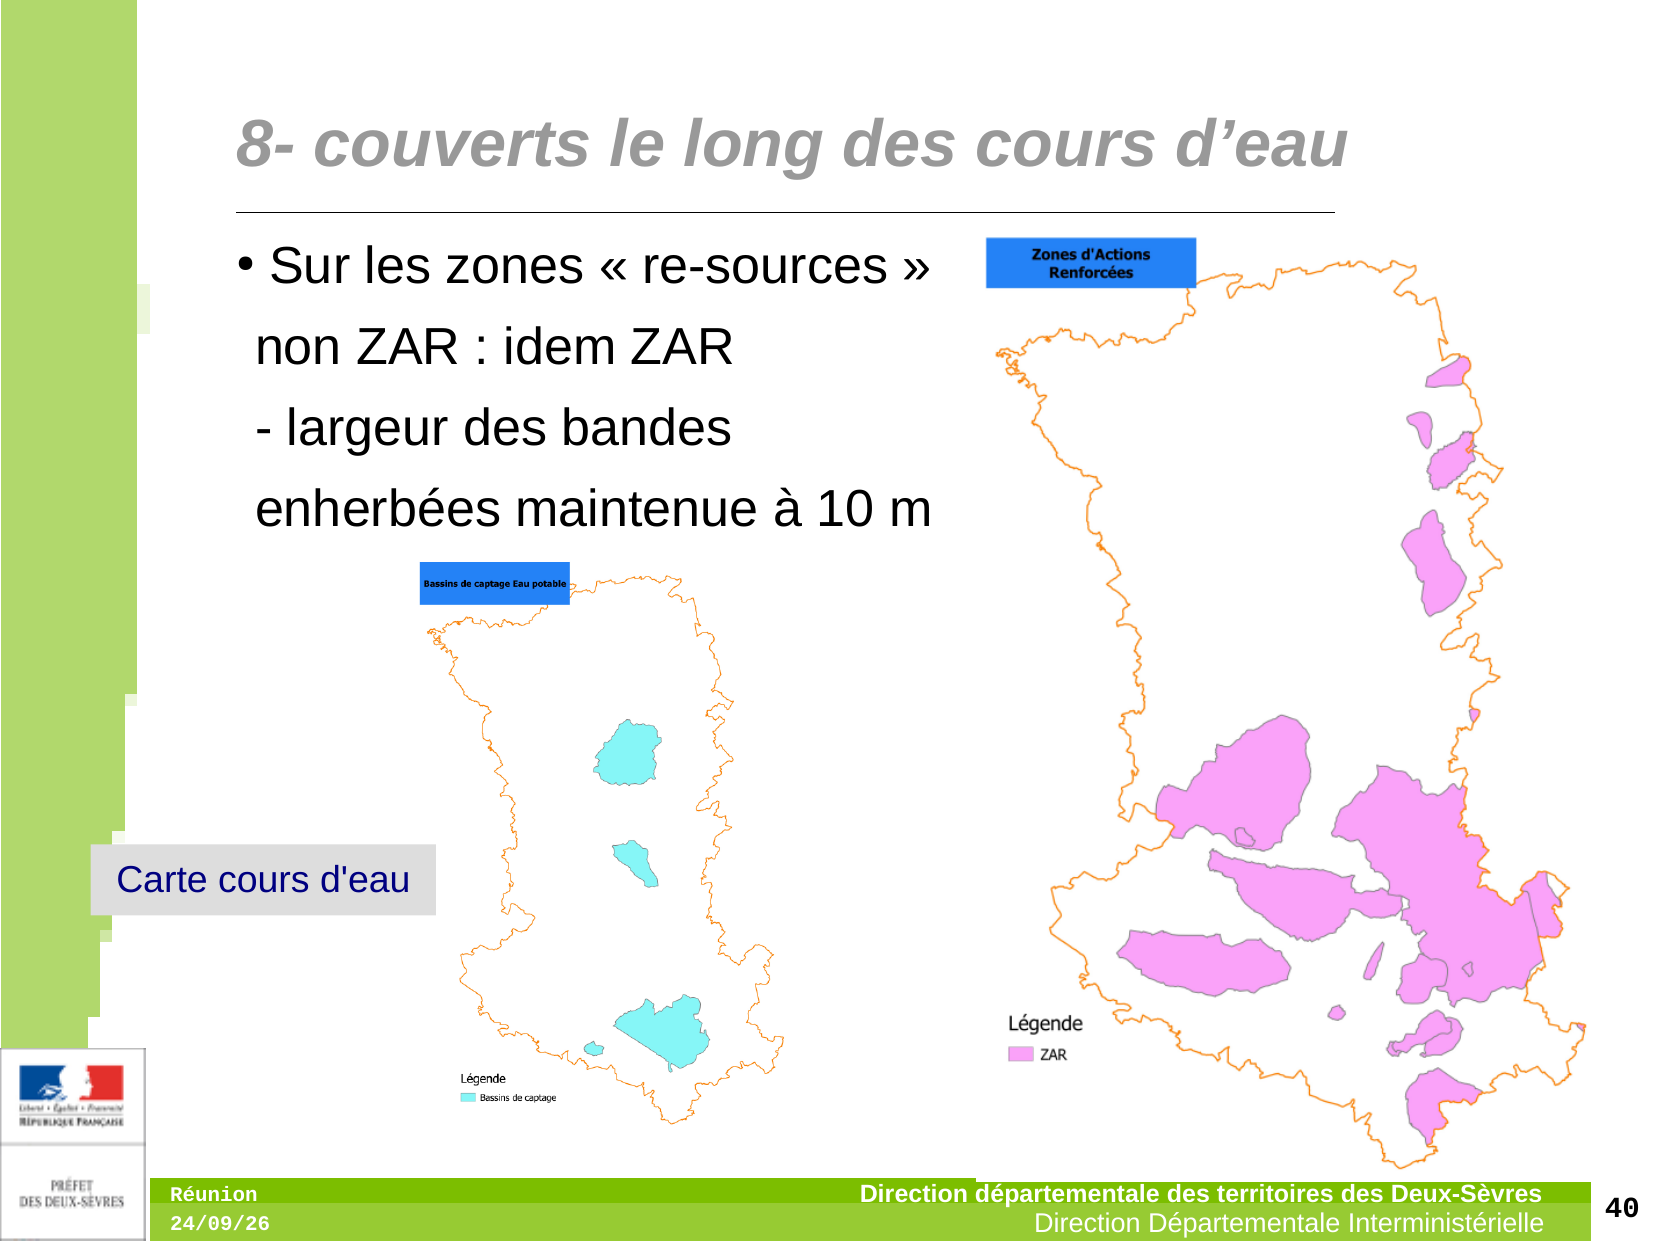

8- couverts le long des cours d’eau
# Sur les zones « re-sources »
non ZAR : idem ZAR
- largeur des bandes
enherbées maintenue à 10 m
Carte cours d'eau
Réunion